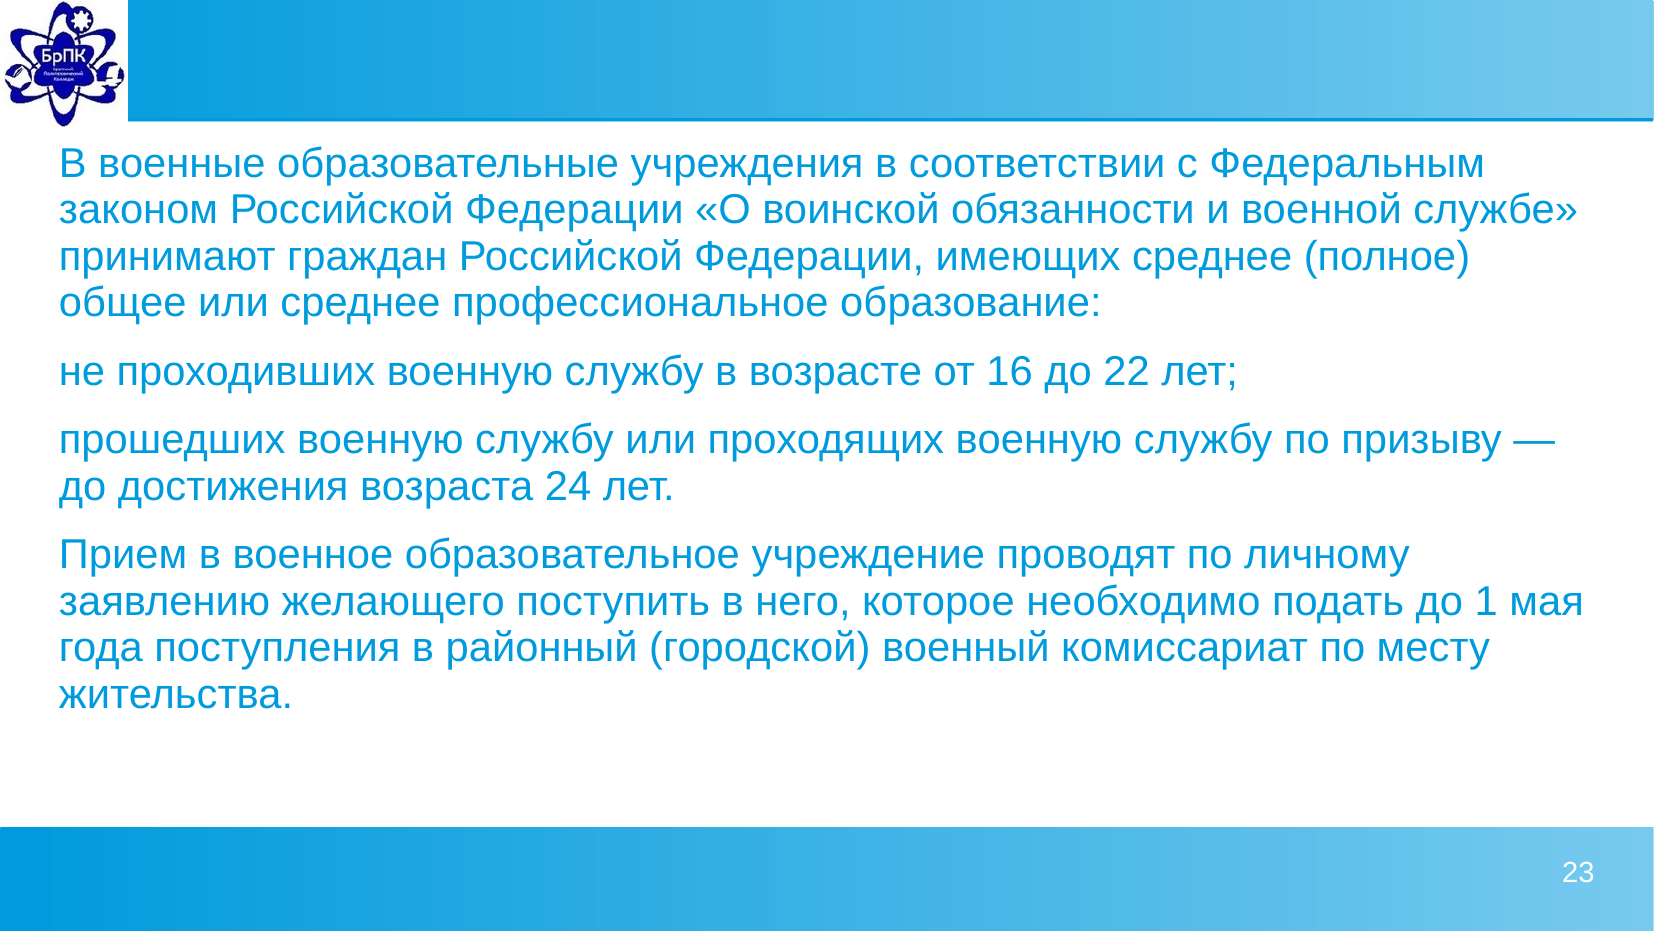

# В военные образовательные учреждения в соответствии с Федеральным законом Российской Федерации «О воинской обязанности и военной службе» принимают граждан Российской Федерации, имеющих среднее (полное) общее или среднее профессиональное образование:
не проходивших военную службу в возрасте от 16 до 22 лет;
прошедших военную службу или проходящих военную службу по призыву — до достижения возраста 24 лет.
Прием в военное образовательное учреждение проводят по личному заявлению желающего поступить в него, которое необходимо подать до 1 мая года поступления в районный (городской) военный комиссариат по месту жительства.
23